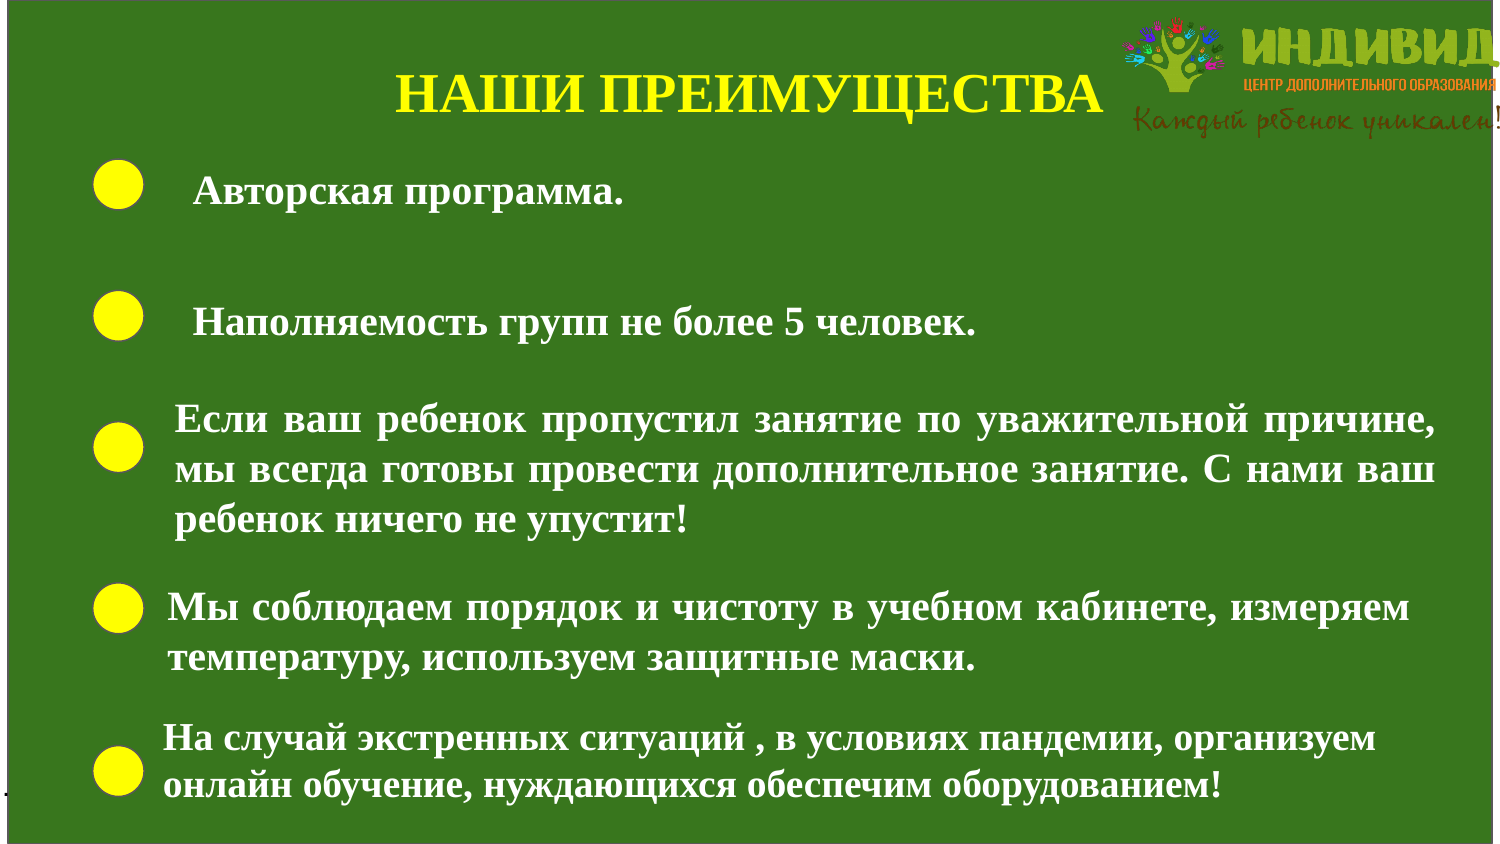

НАШИ ПРЕИМУЩЕСТВА
Авторская программа.
Наполняемость групп не более 5 человек.
Если ваш ребенок пропустил занятие по уважительной причине, мы всегда готовы провести дополнительное занятие. С нами ваш ребенок ничего не упустит!
Мы соблюдаем порядок и чистоту в учебном кабинете, измеряем температуру, используем защитные маски.
На случай экстренных ситуаций , в условиях пандемии, организуем онлайн обучение, нуждающихся обеспечим оборудованием!
.